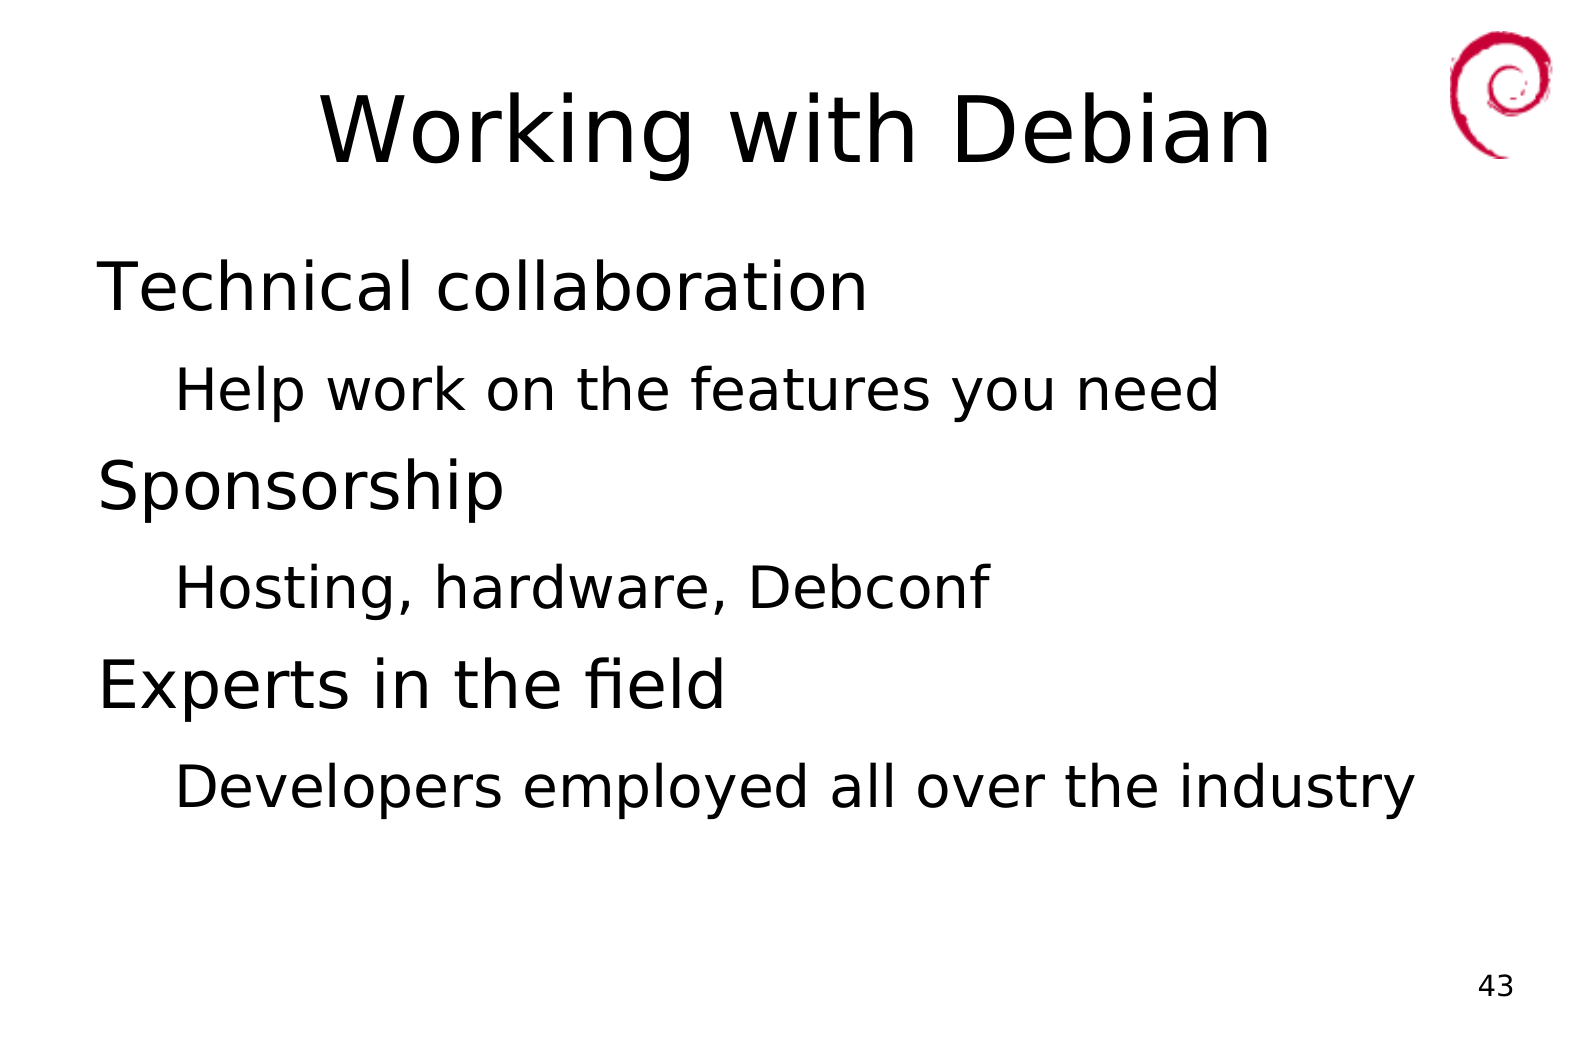

# Working with Debian
Technical collaboration
Help work on the features you need
Sponsorship
Hosting, hardware, Debconf
Experts in the field
Developers employed all over the industry
43